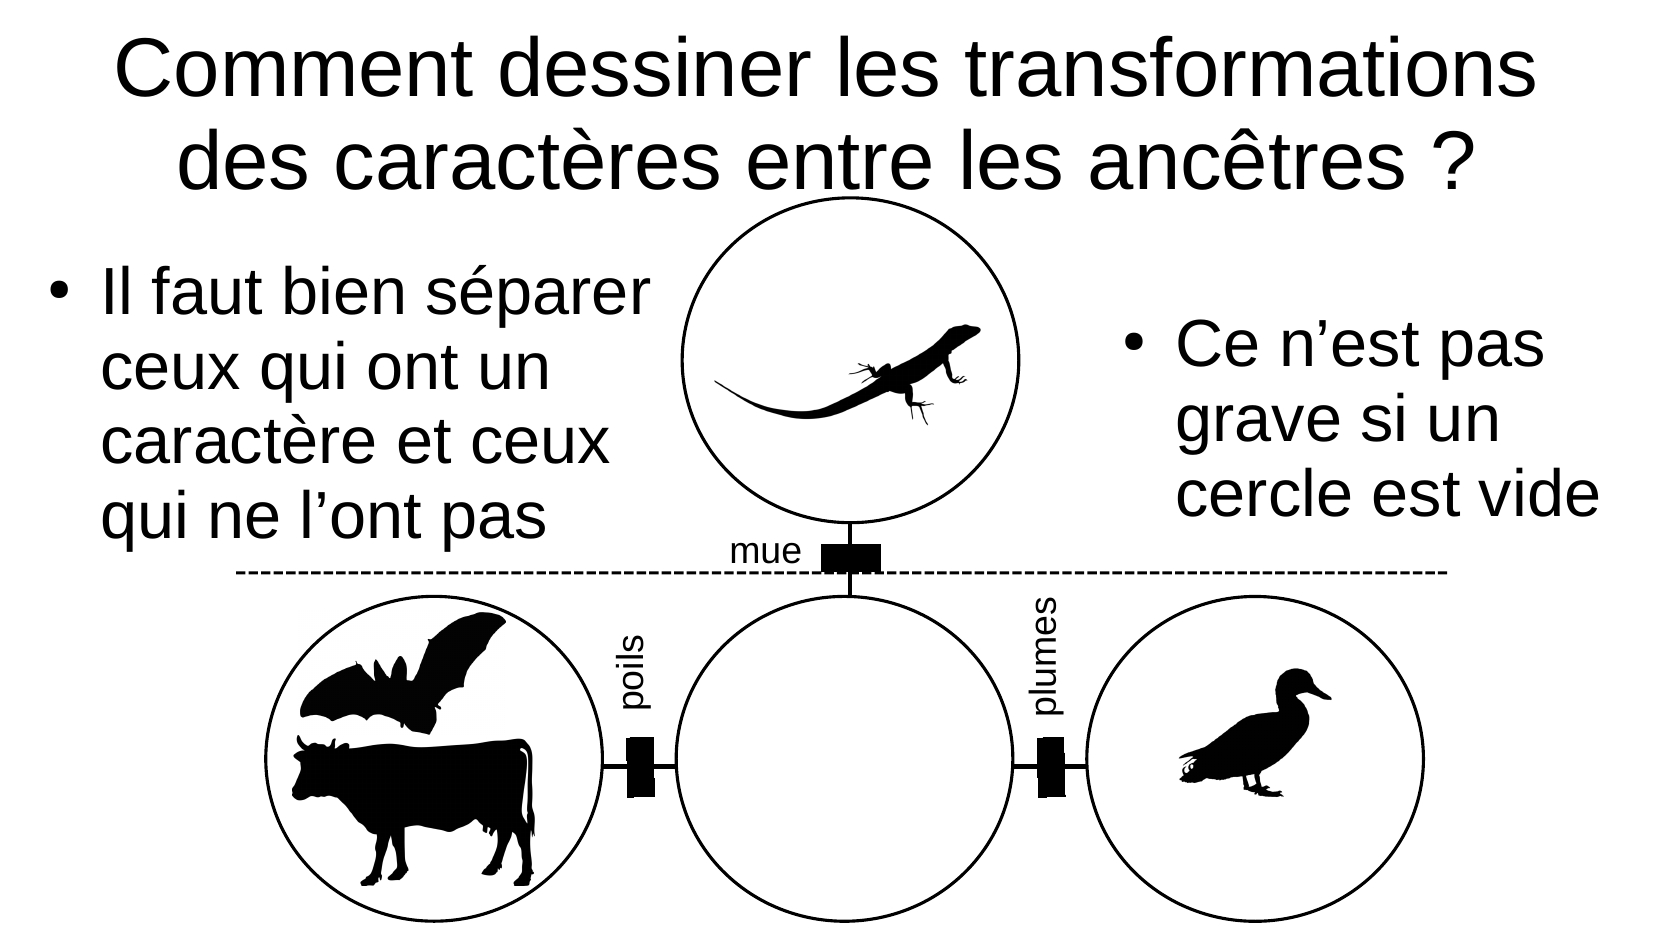

# Comment dessiner les transformations des caractères entre les ancêtres ?
Il faut bien séparer ceux qui ont un caractère et ceux qui ne l’ont pas
Ce n’est pas grave si un cercle est vide
mue
plumes
poils